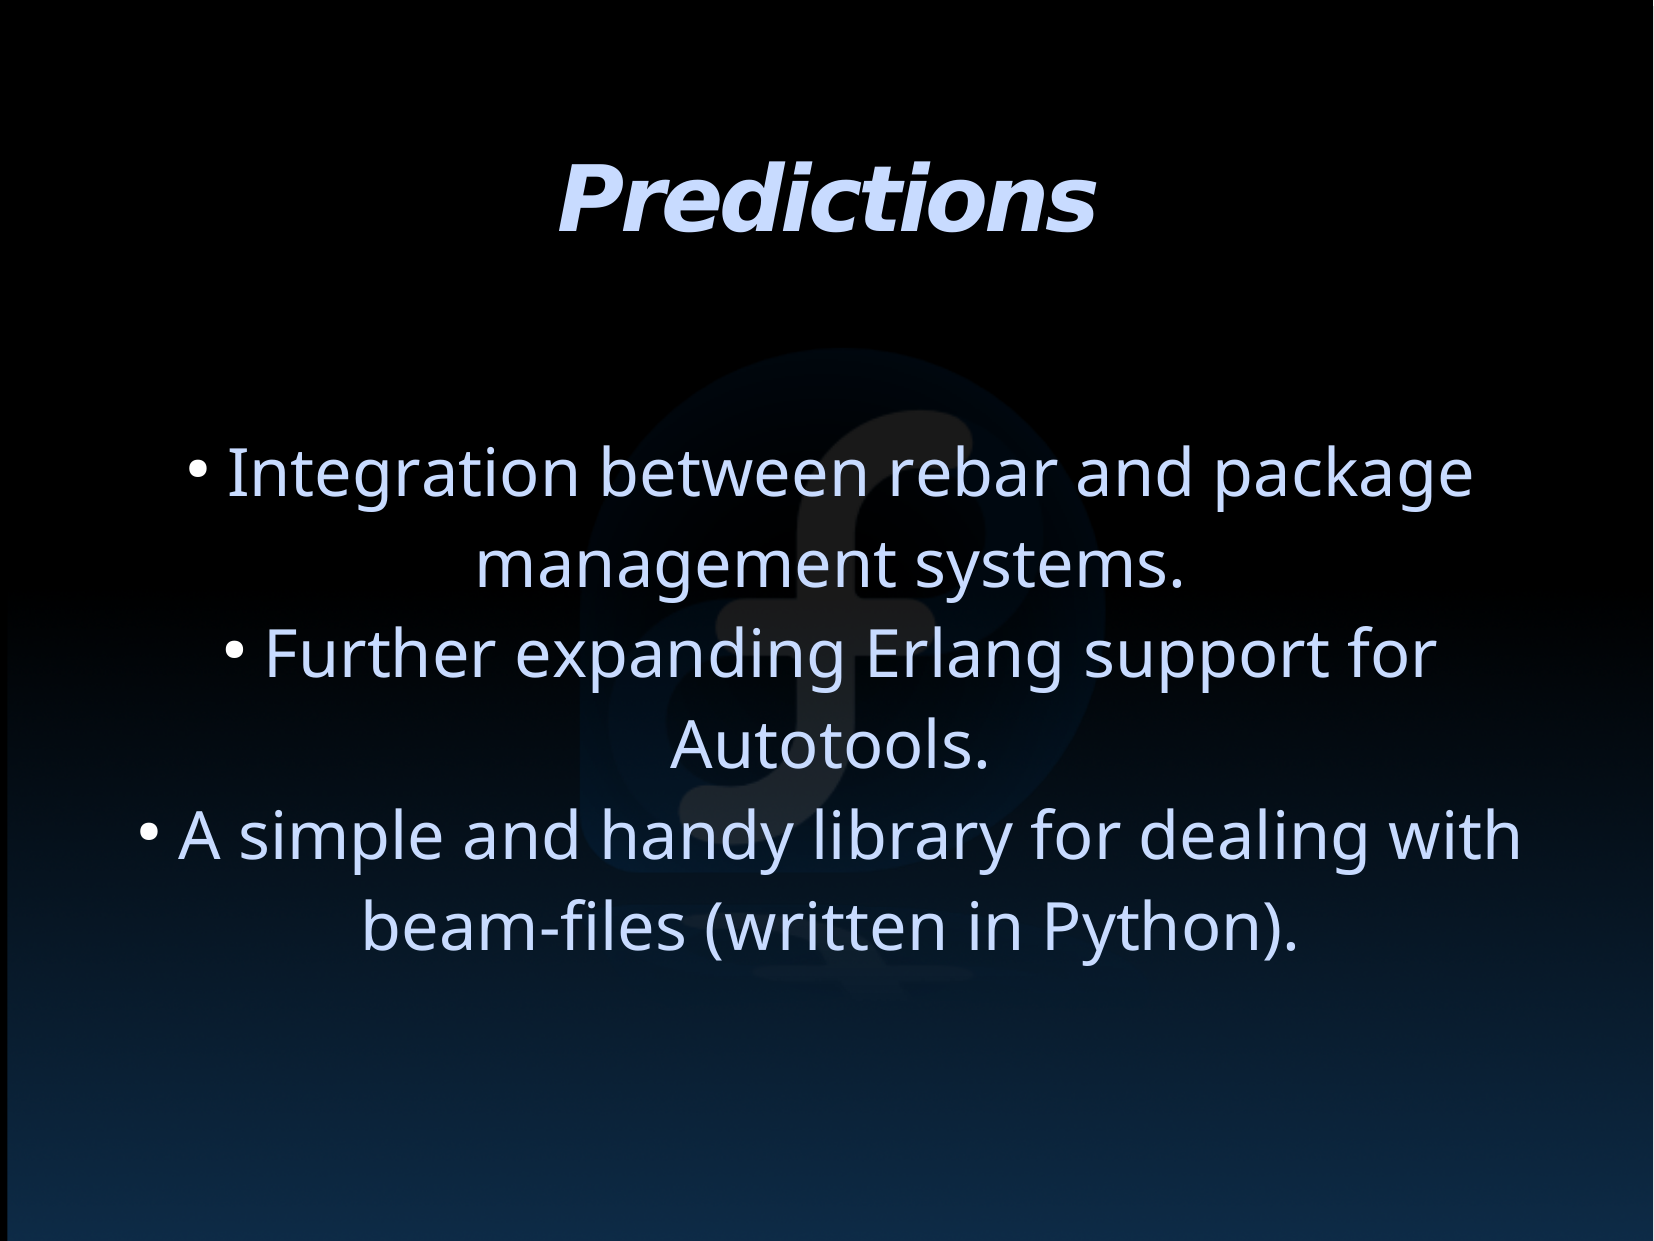

# Predictions
 Integration between rebar and package management systems.
 Further expanding Erlang support for Autotools.
 A simple and handy library for dealing with beam-files (written in Python).